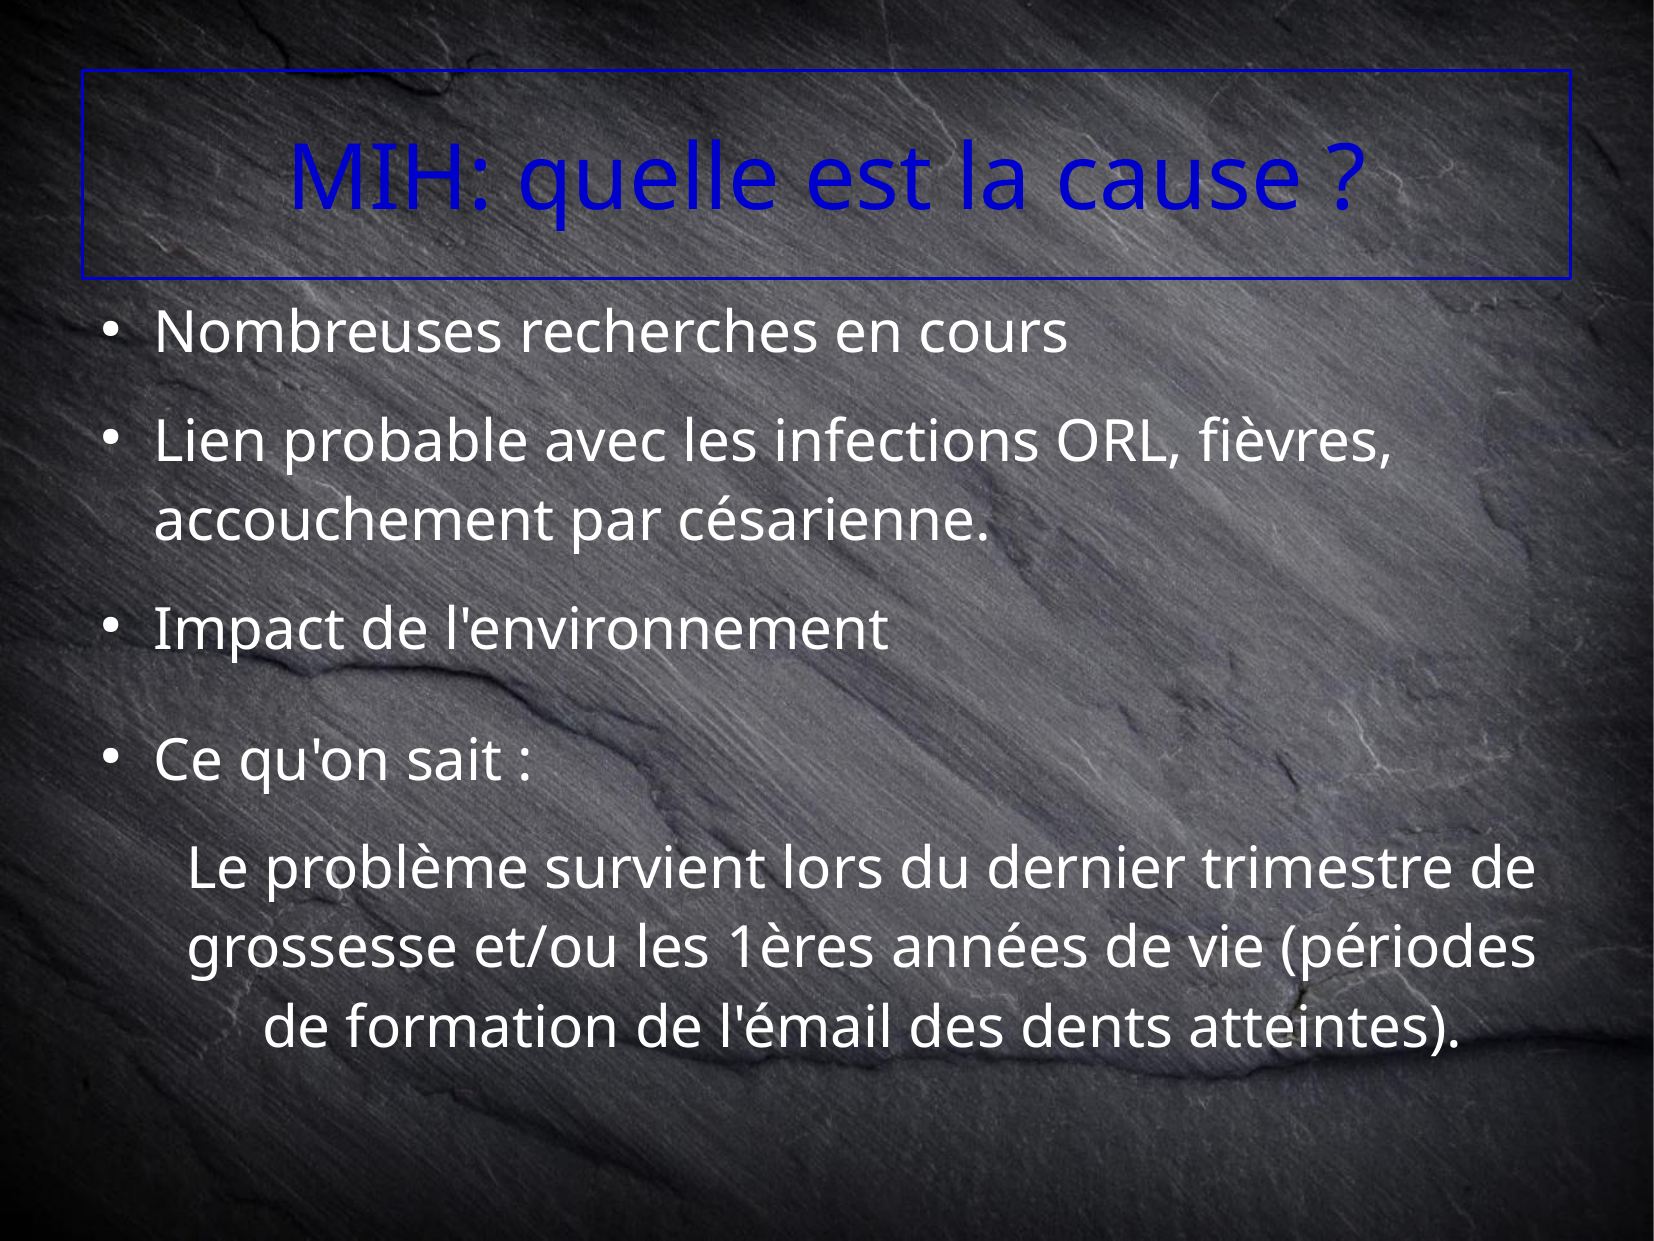

# MIH: quelle est la cause ?
Nombreuses recherches en cours
Lien probable avec les infections ORL, fièvres, accouchement par césarienne.
Impact de l'environnement
Ce qu'on sait :
Le problème survient lors du dernier trimestre de grossesse et/ou les 1ères années de vie (périodes de formation de l'émail des dents atteintes).